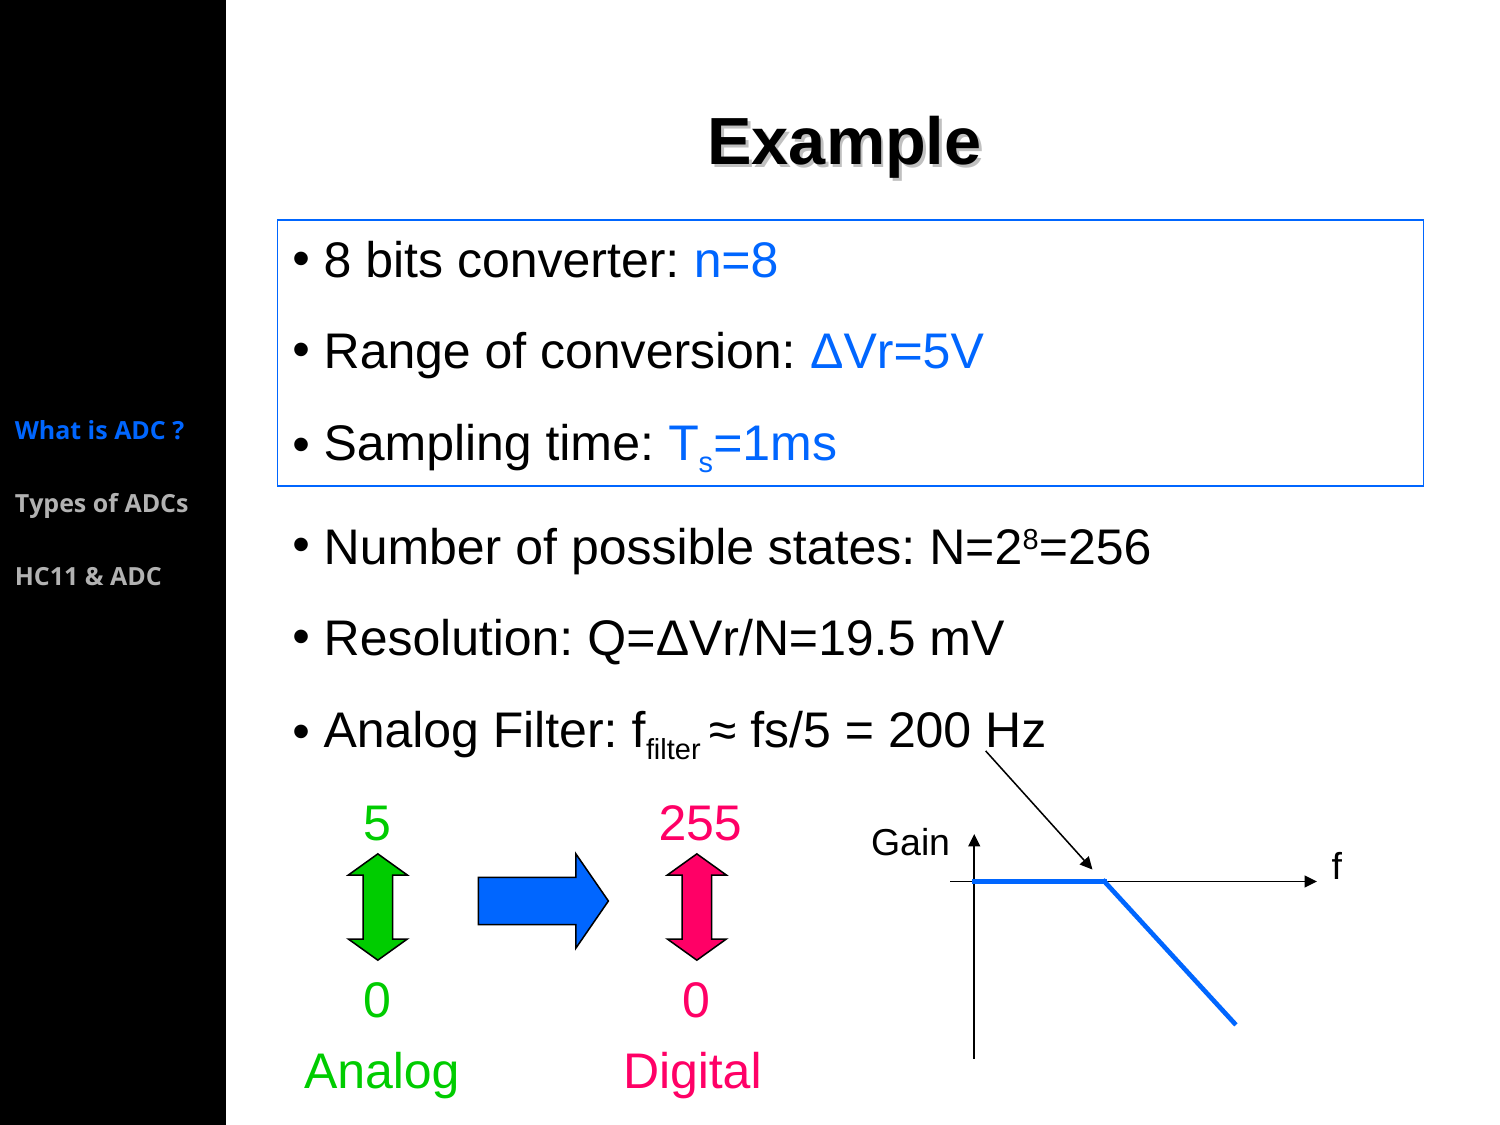

What is ADC ?
Types of ADCs
HC11 & ADC
Example
 8 bits converter: n=8
 Range of conversion: ΔVr=5V
 Sampling time: Ts=1ms
 Number of possible states: N=28=256
 Resolution: Q=ΔVr/N=19.5 mV
 Analog Filter: ffilter ≈ fs/5 = 200 Hz
5
255
Gain
f
0
0
Analog
Digital